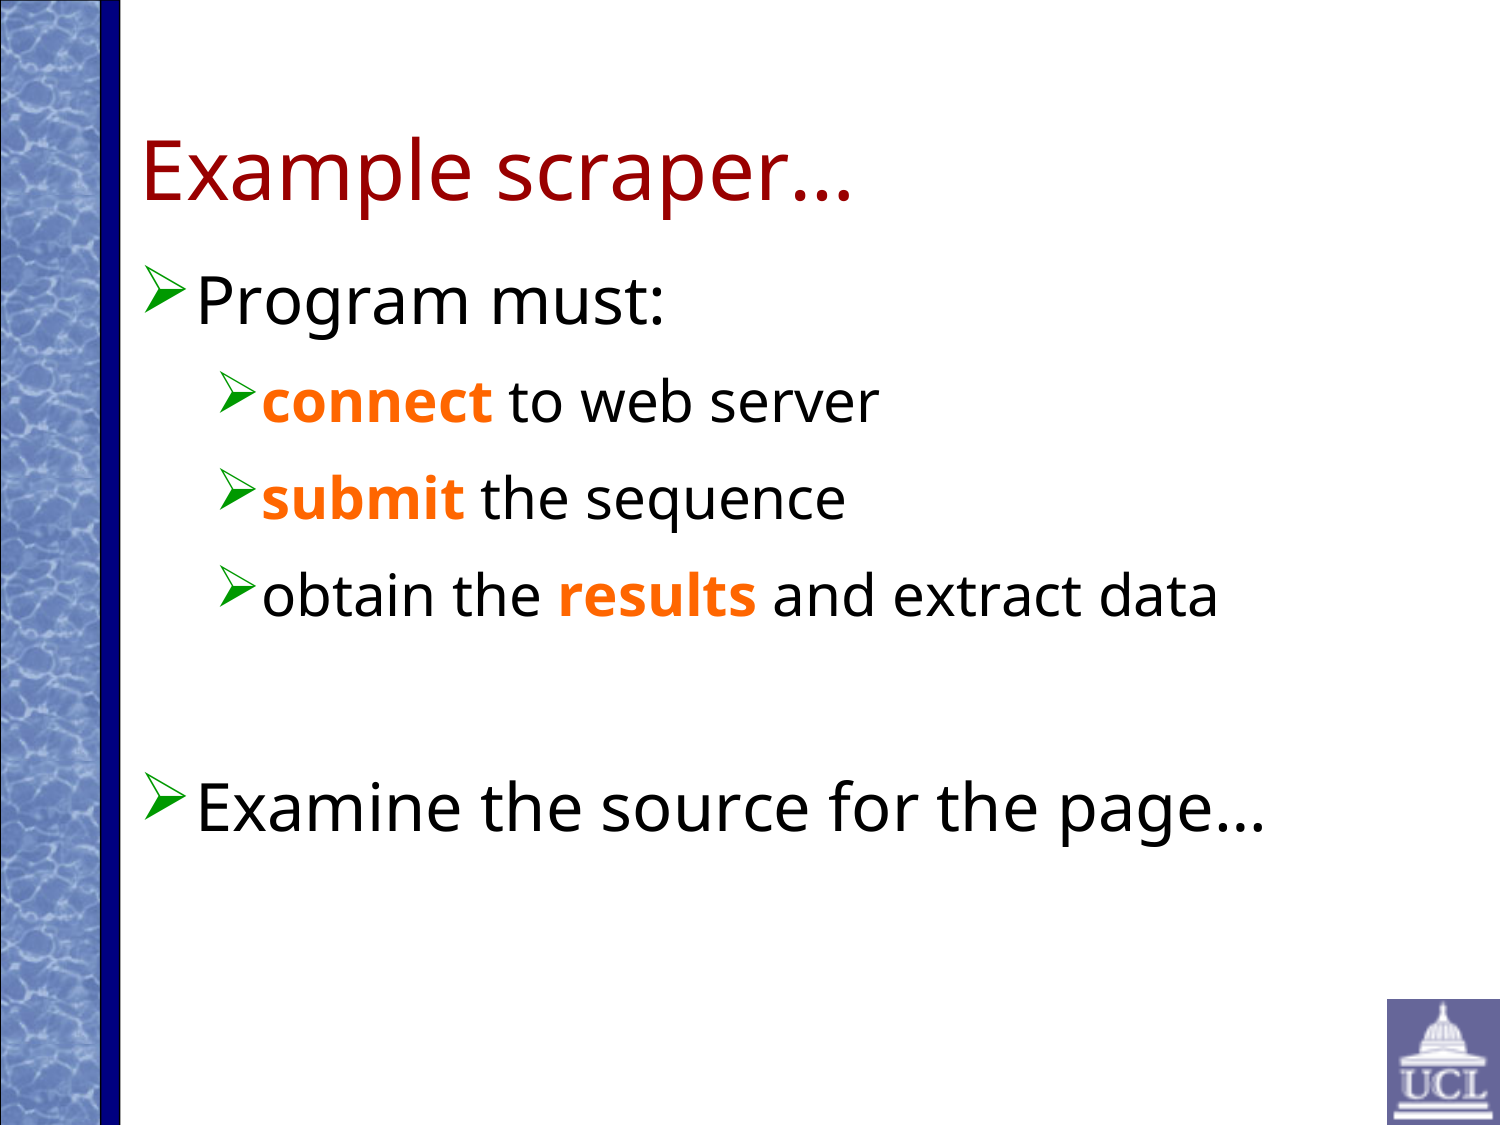

# Example scraper…
Program must:
connect to web server
submit the sequence
obtain the results and extract data
Examine the source for the page…